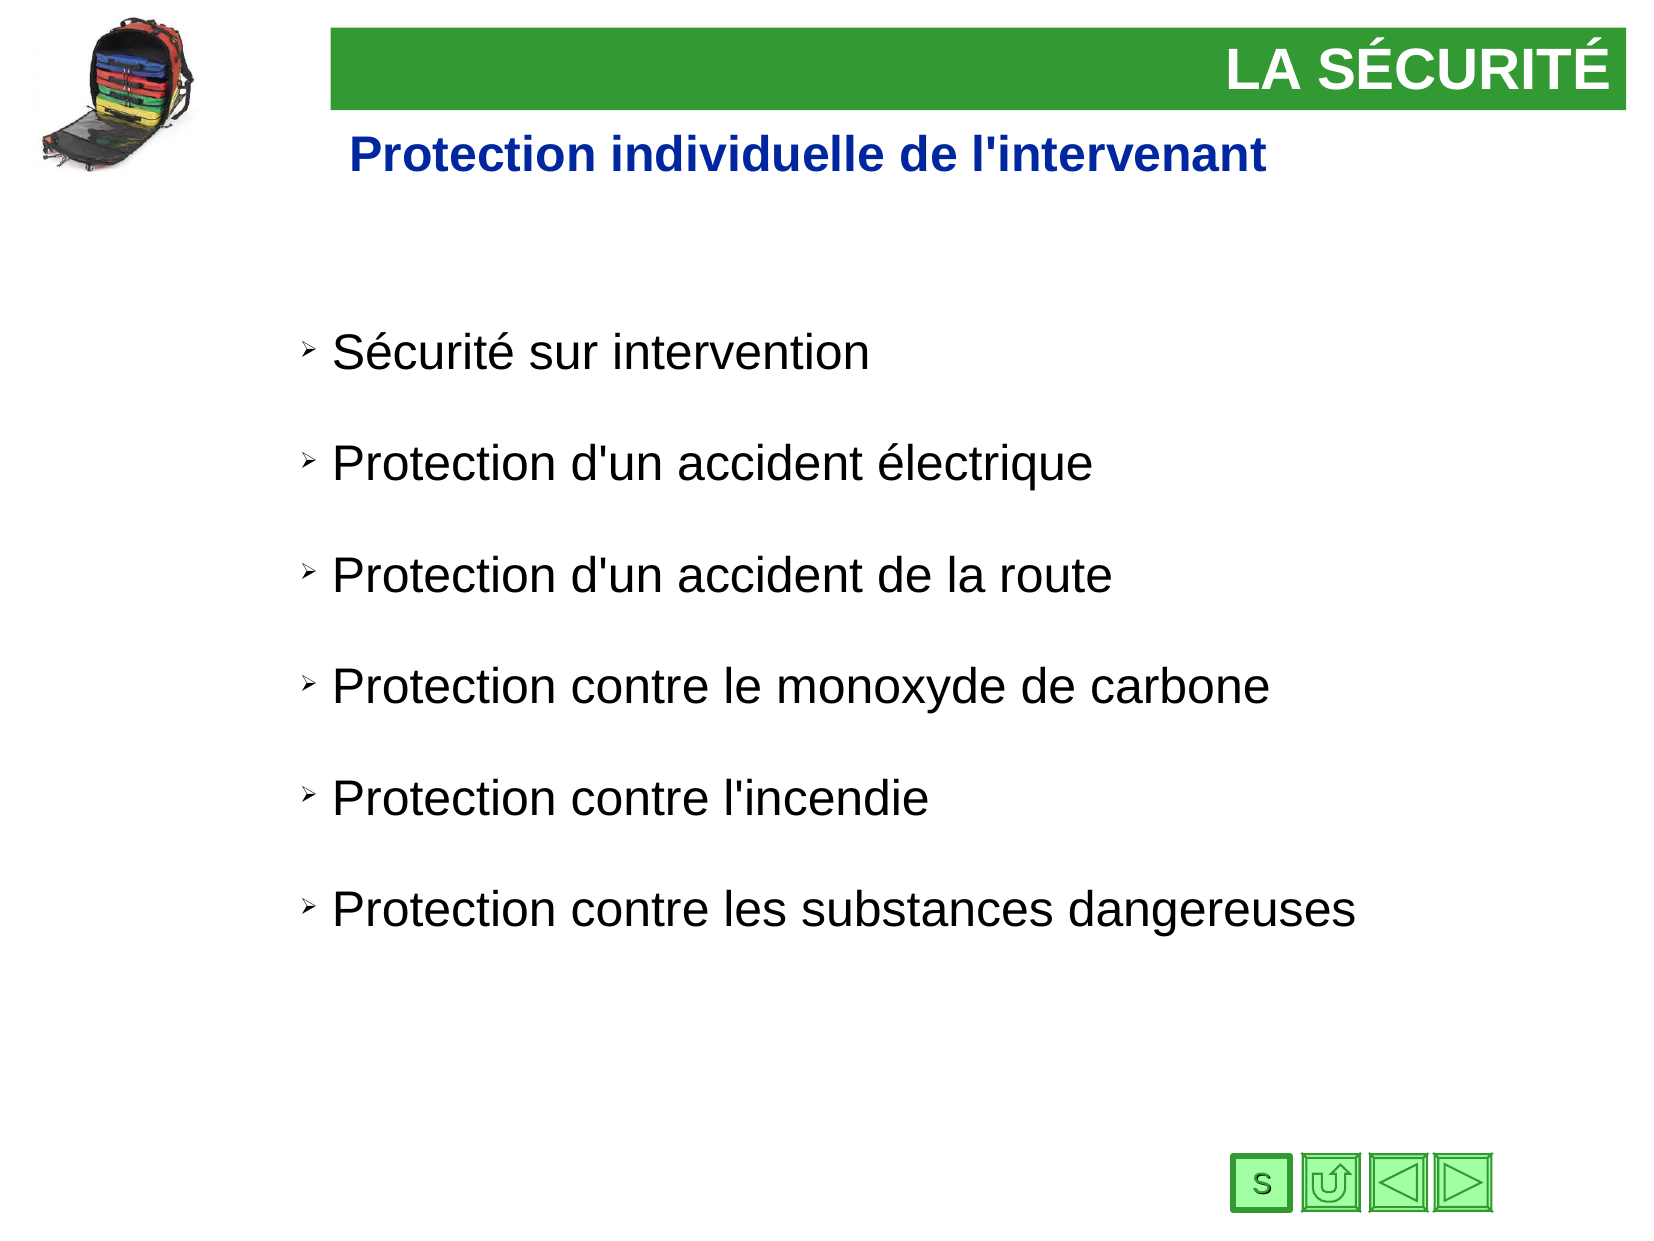

LA SÉCURITÉ
# Protection individuelle de l'intervenant
 Sécurité sur intervention
 Protection d'un accident électrique
 Protection d'un accident de la route
 Protection contre le monoxyde de carbone
 Protection contre l'incendie
 Protection contre les substances dangereuses